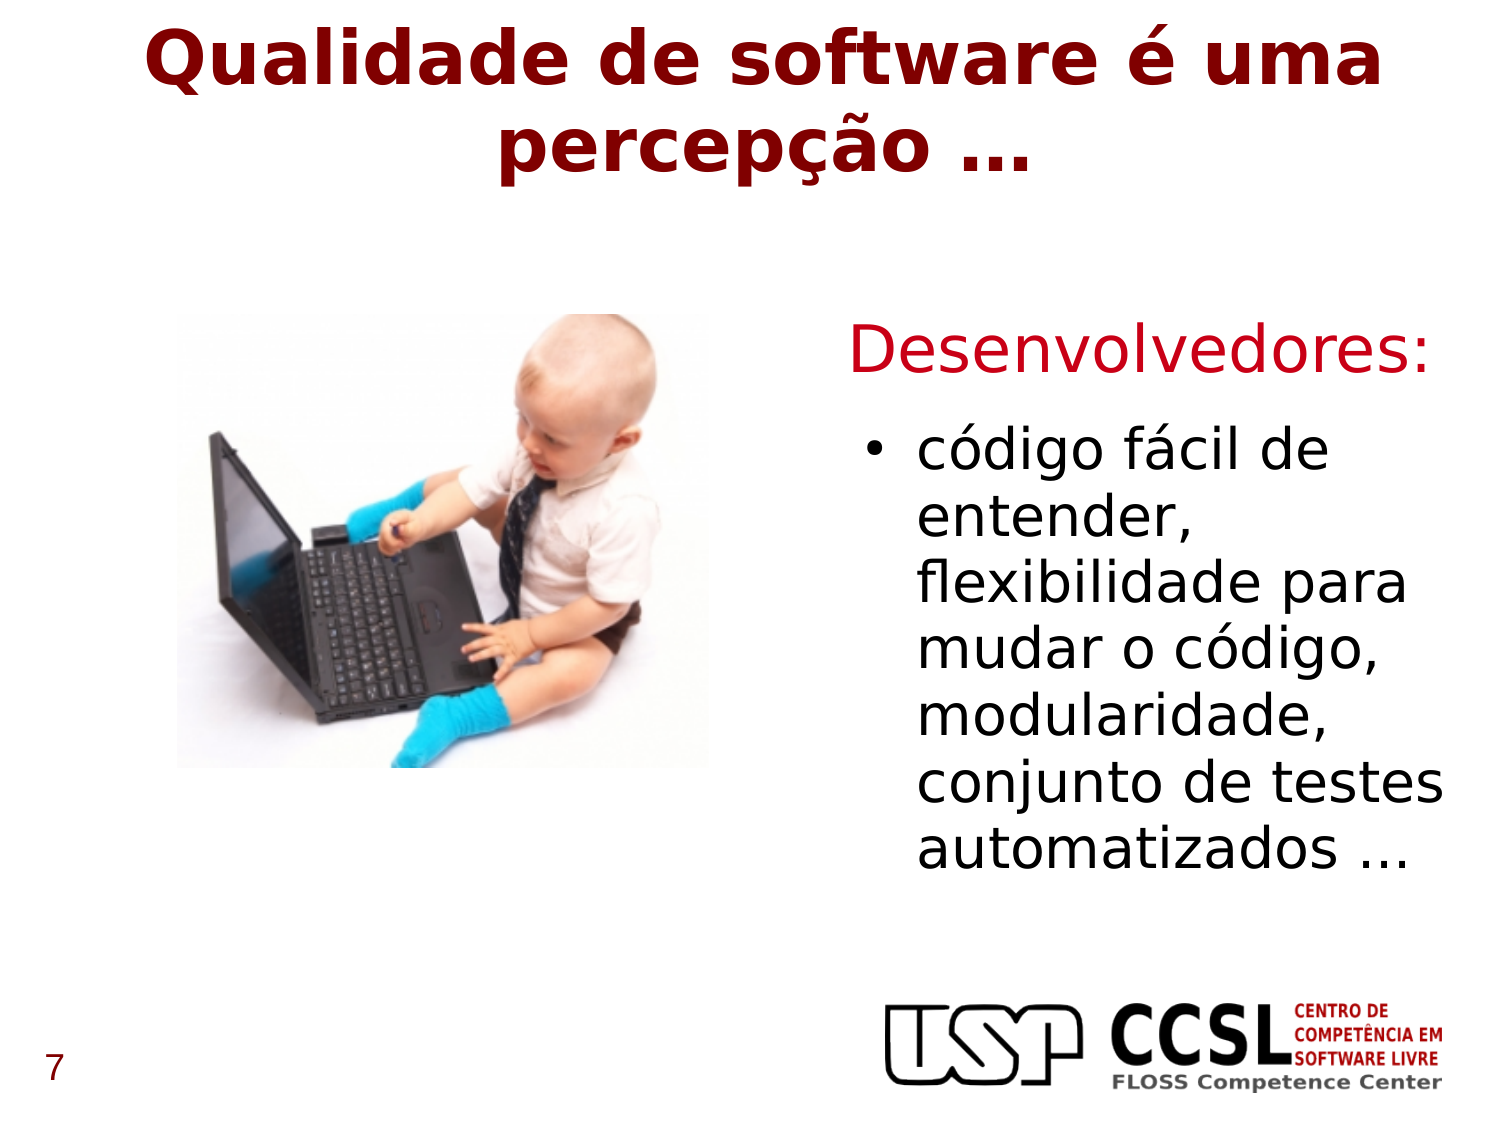

# Qualidade de software é uma percepção …
Desenvolvedores:
código fácil de entender, flexibilidade para mudar o código, modularidade, conjunto de testes automatizados ...